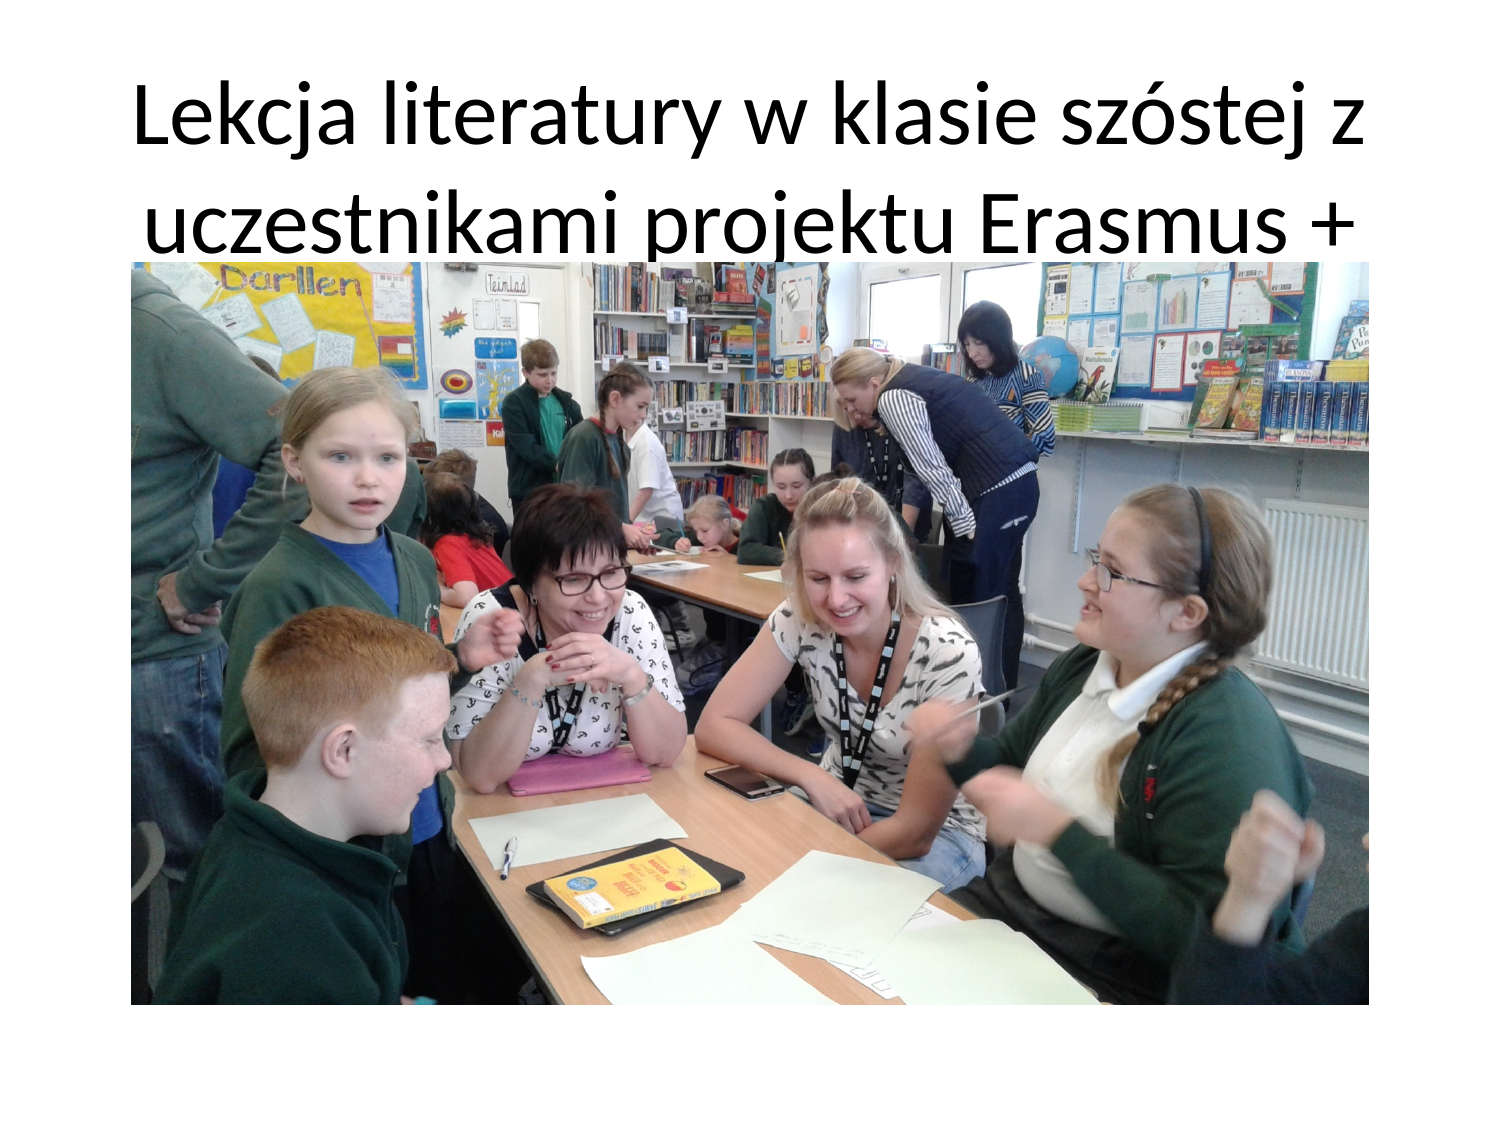

# Lekcja literatury w klasie szóstej z uczestnikami projektu Erasmus +